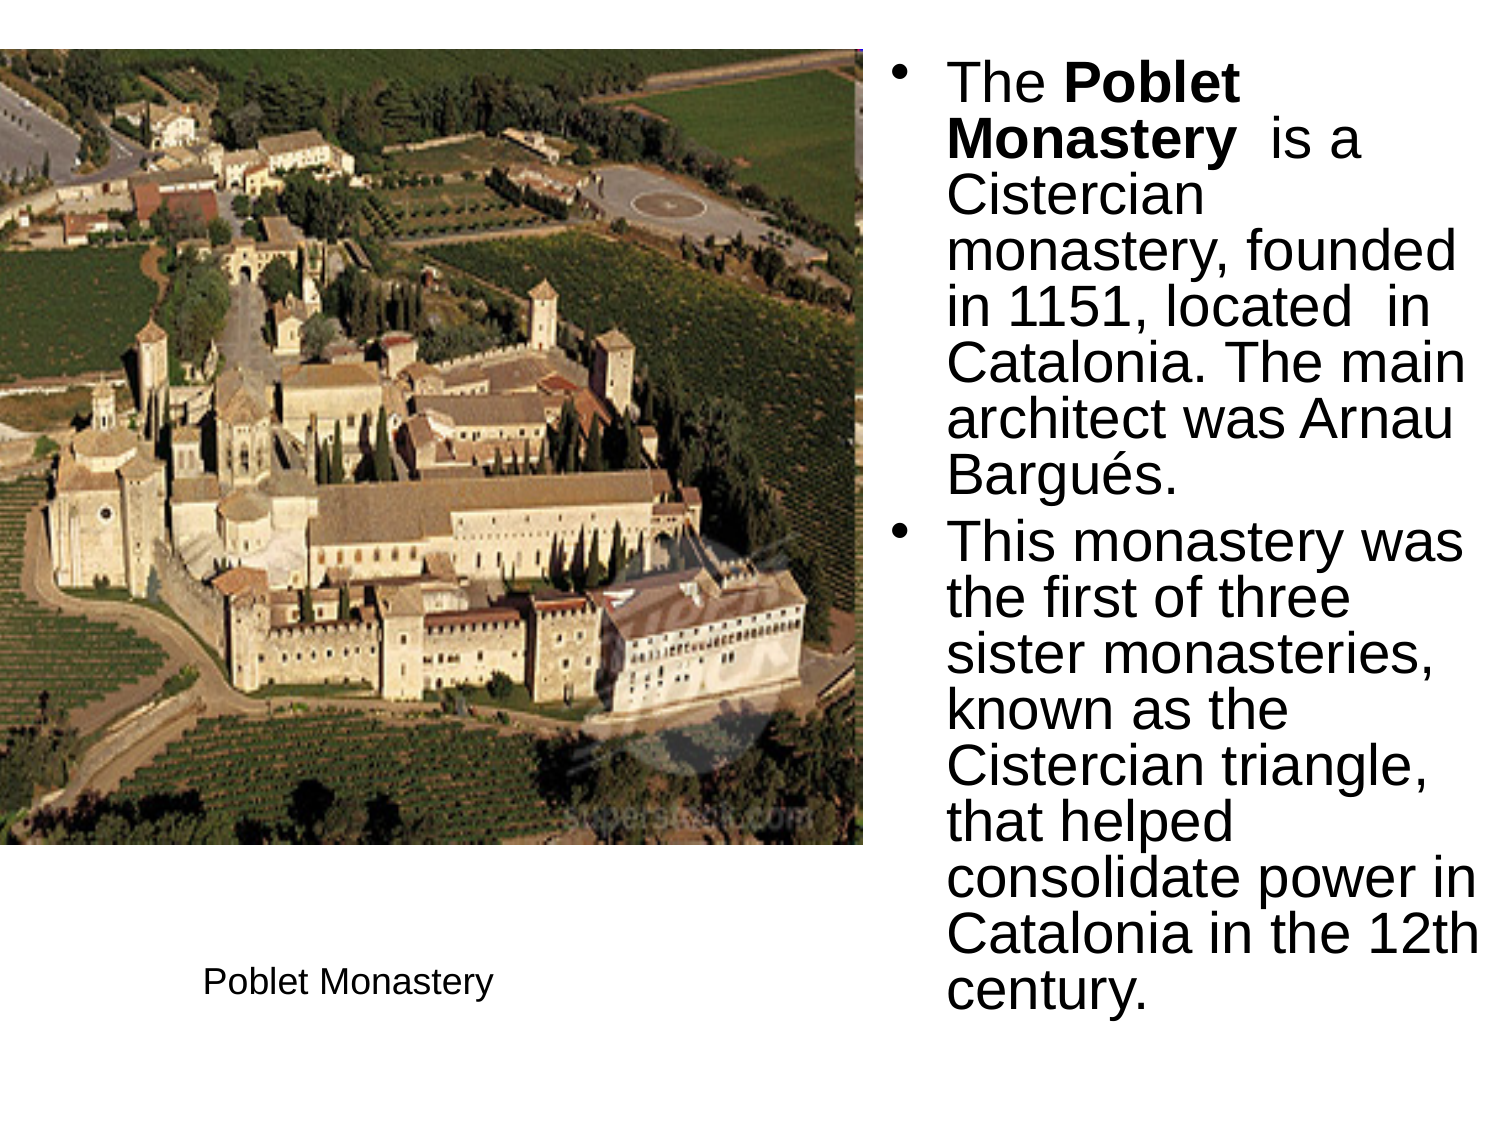

# The Poblet Monastery is a Cistercian monastery, founded in 1151, located in Catalonia. The main architect was Arnau Bargués.
This monastery was the first of three sister monasteries, known as the Cistercian triangle, that helped consolidate power in Catalonia in the 12th century.
Poblet Monastery